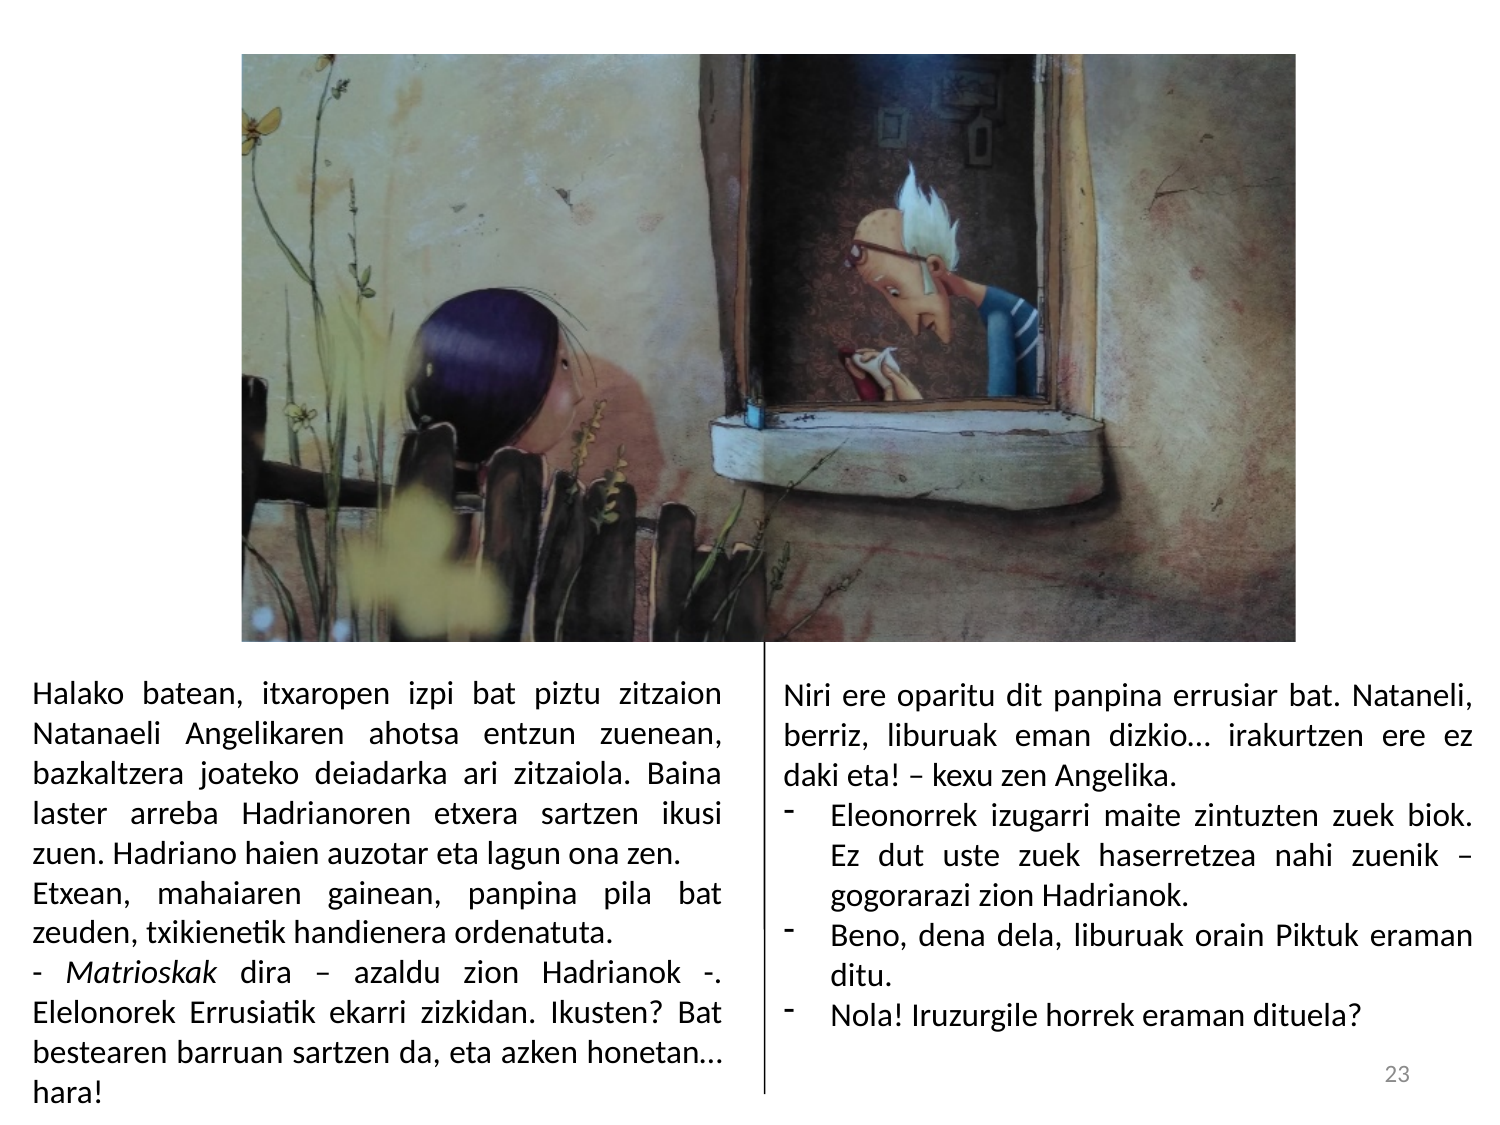

Halako batean, itxaropen izpi bat piztu zitzaion Natanaeli Angelikaren ahotsa entzun zuenean, bazkaltzera joateko deiadarka ari zitzaiola. Baina laster arreba Hadrianoren etxera sartzen ikusi zuen. Hadriano haien auzotar eta lagun ona zen.
Etxean, mahaiaren gainean, panpina pila bat zeuden, txikienetik handienera ordenatuta.
- Matrioskak dira – azaldu zion Hadrianok -. Elelonorek Errusiatik ekarri zizkidan. Ikusten? Bat bestearen barruan sartzen da, eta azken honetan… hara!
Niri ere oparitu dit panpina errusiar bat. Nataneli, berriz, liburuak eman dizkio… irakurtzen ere ez daki eta! – kexu zen Angelika.
Eleonorrek izugarri maite zintuzten zuek biok. Ez dut uste zuek haserretzea nahi zuenik – gogorarazi zion Hadrianok.
Beno, dena dela, liburuak orain Piktuk eraman ditu.
Nola! Iruzurgile horrek eraman dituela?